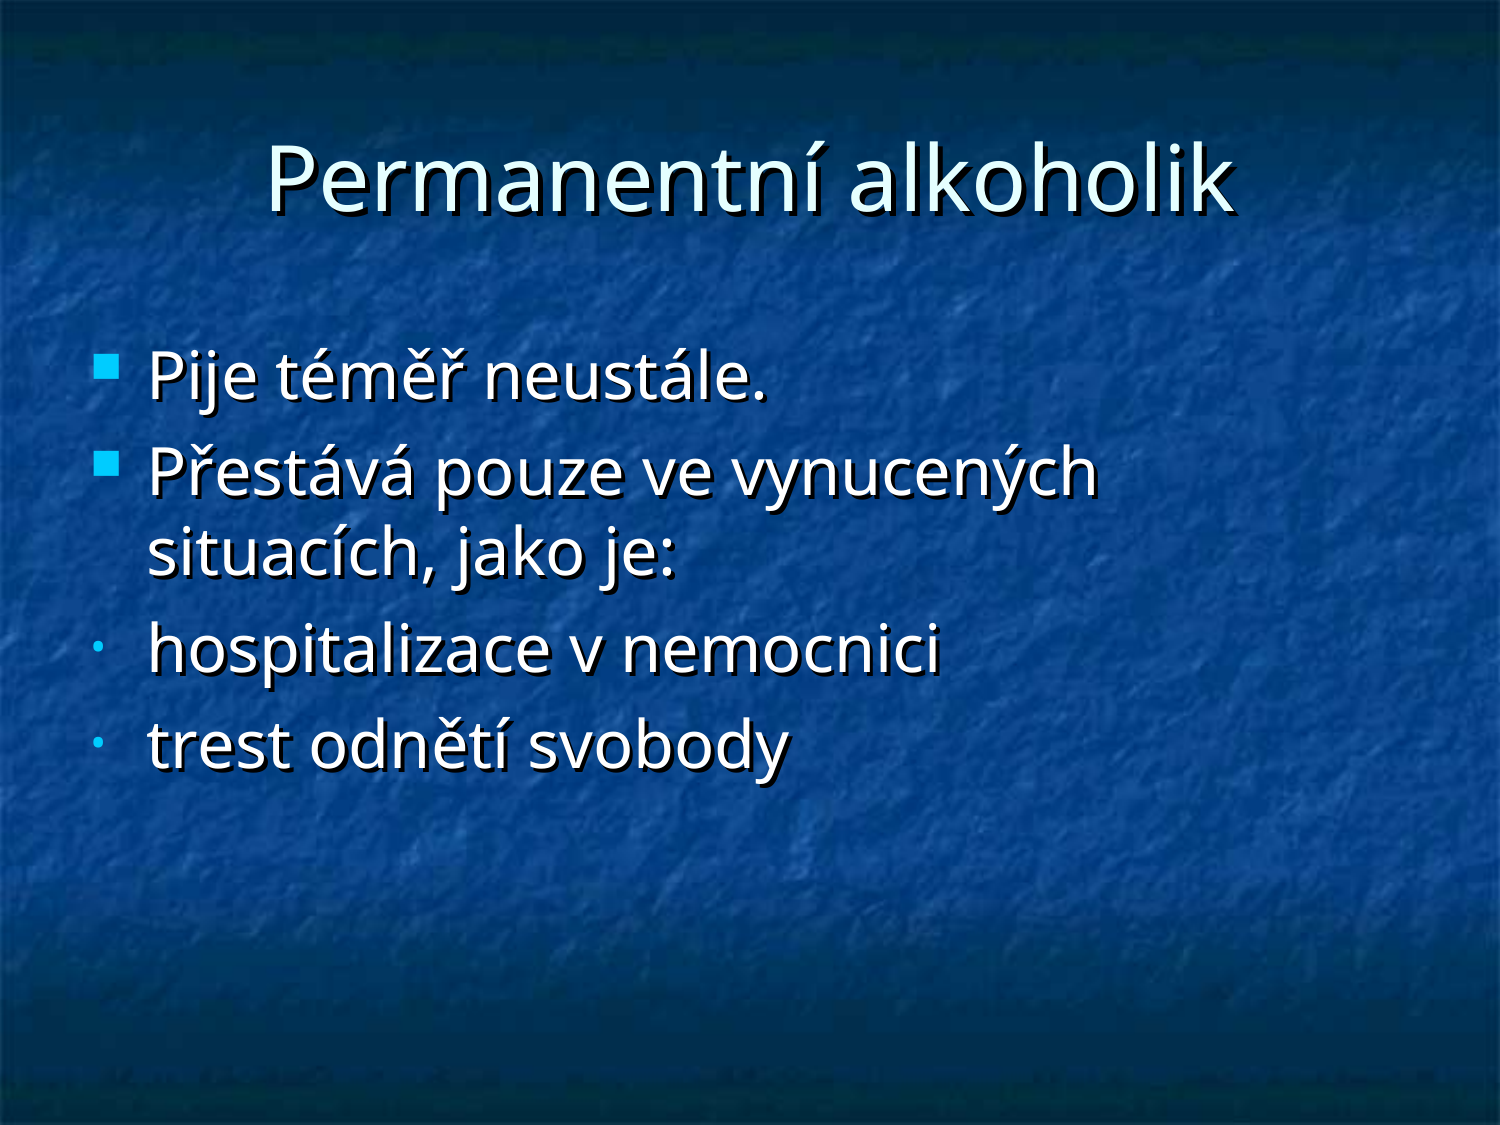

# Permanentní alkoholik
Pije téměř neustále.
Přestává pouze ve vynucených situacích, jako je:
hospitalizace v nemocnici
trest odnětí svobody